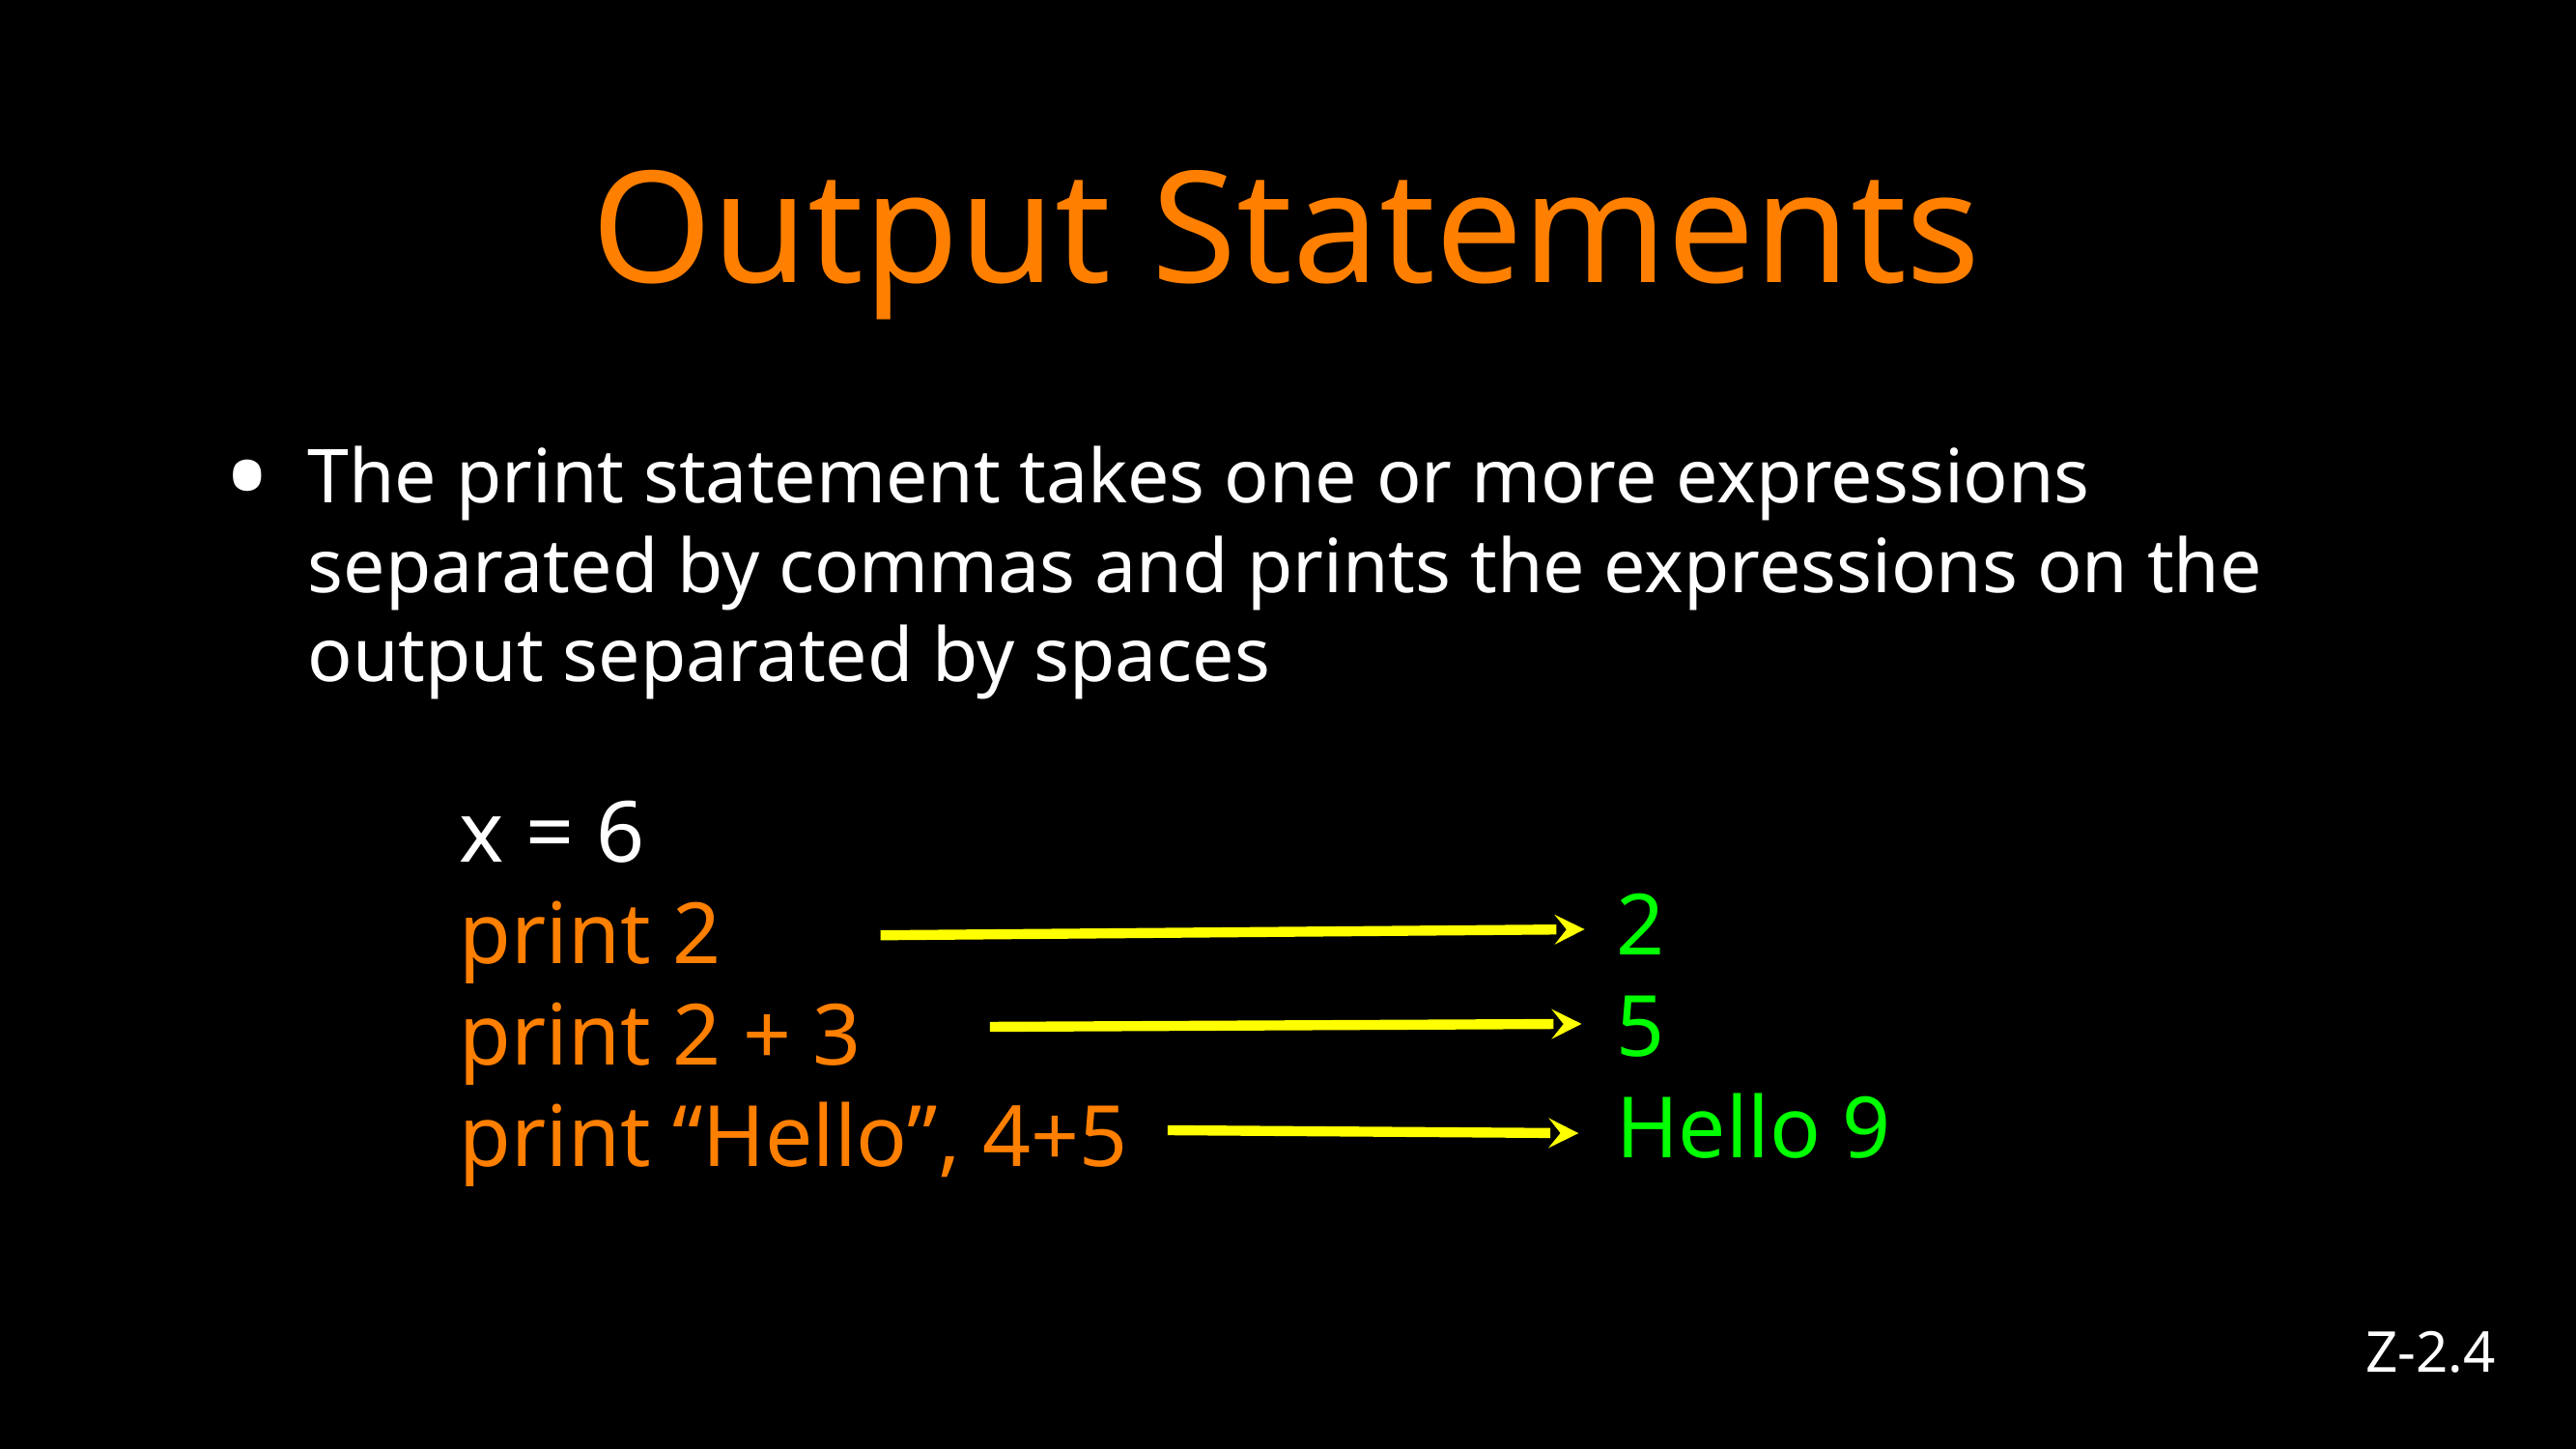

# Output Statements
The print statement takes one or more expressions separated by commas and prints the expressions on the output separated by spaces
x = 6
print 2
print 2 + 3
print “Hello”, 4+5
2
5
Hello 9
Z-2.4